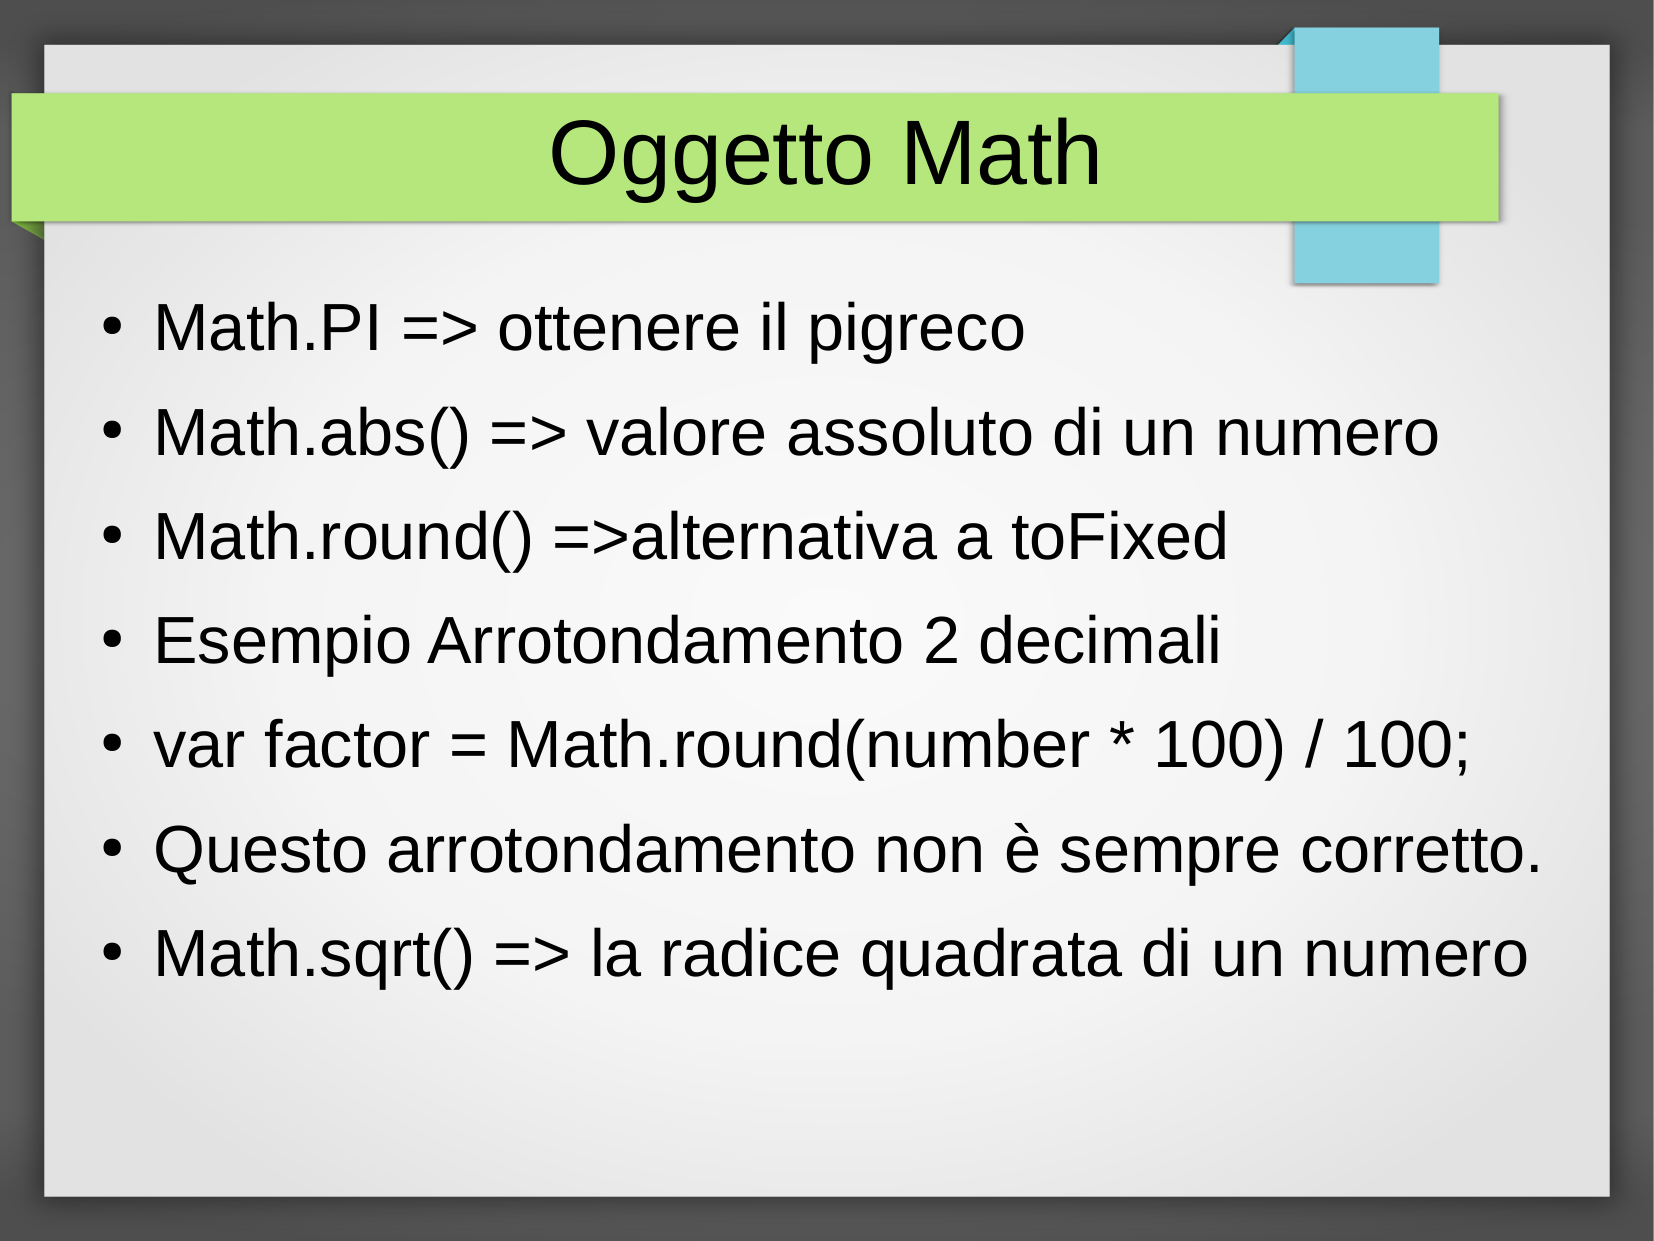

# Oggetto Math
Math.PI => ottenere il pigreco
Math.abs() => valore assoluto di un numero
Math.round() =>alternativa a toFixed
Esempio Arrotondamento 2 decimali
var factor = Math.round(number * 100) / 100;
Questo arrotondamento non è sempre corretto.
Math.sqrt() => la radice quadrata di un numero